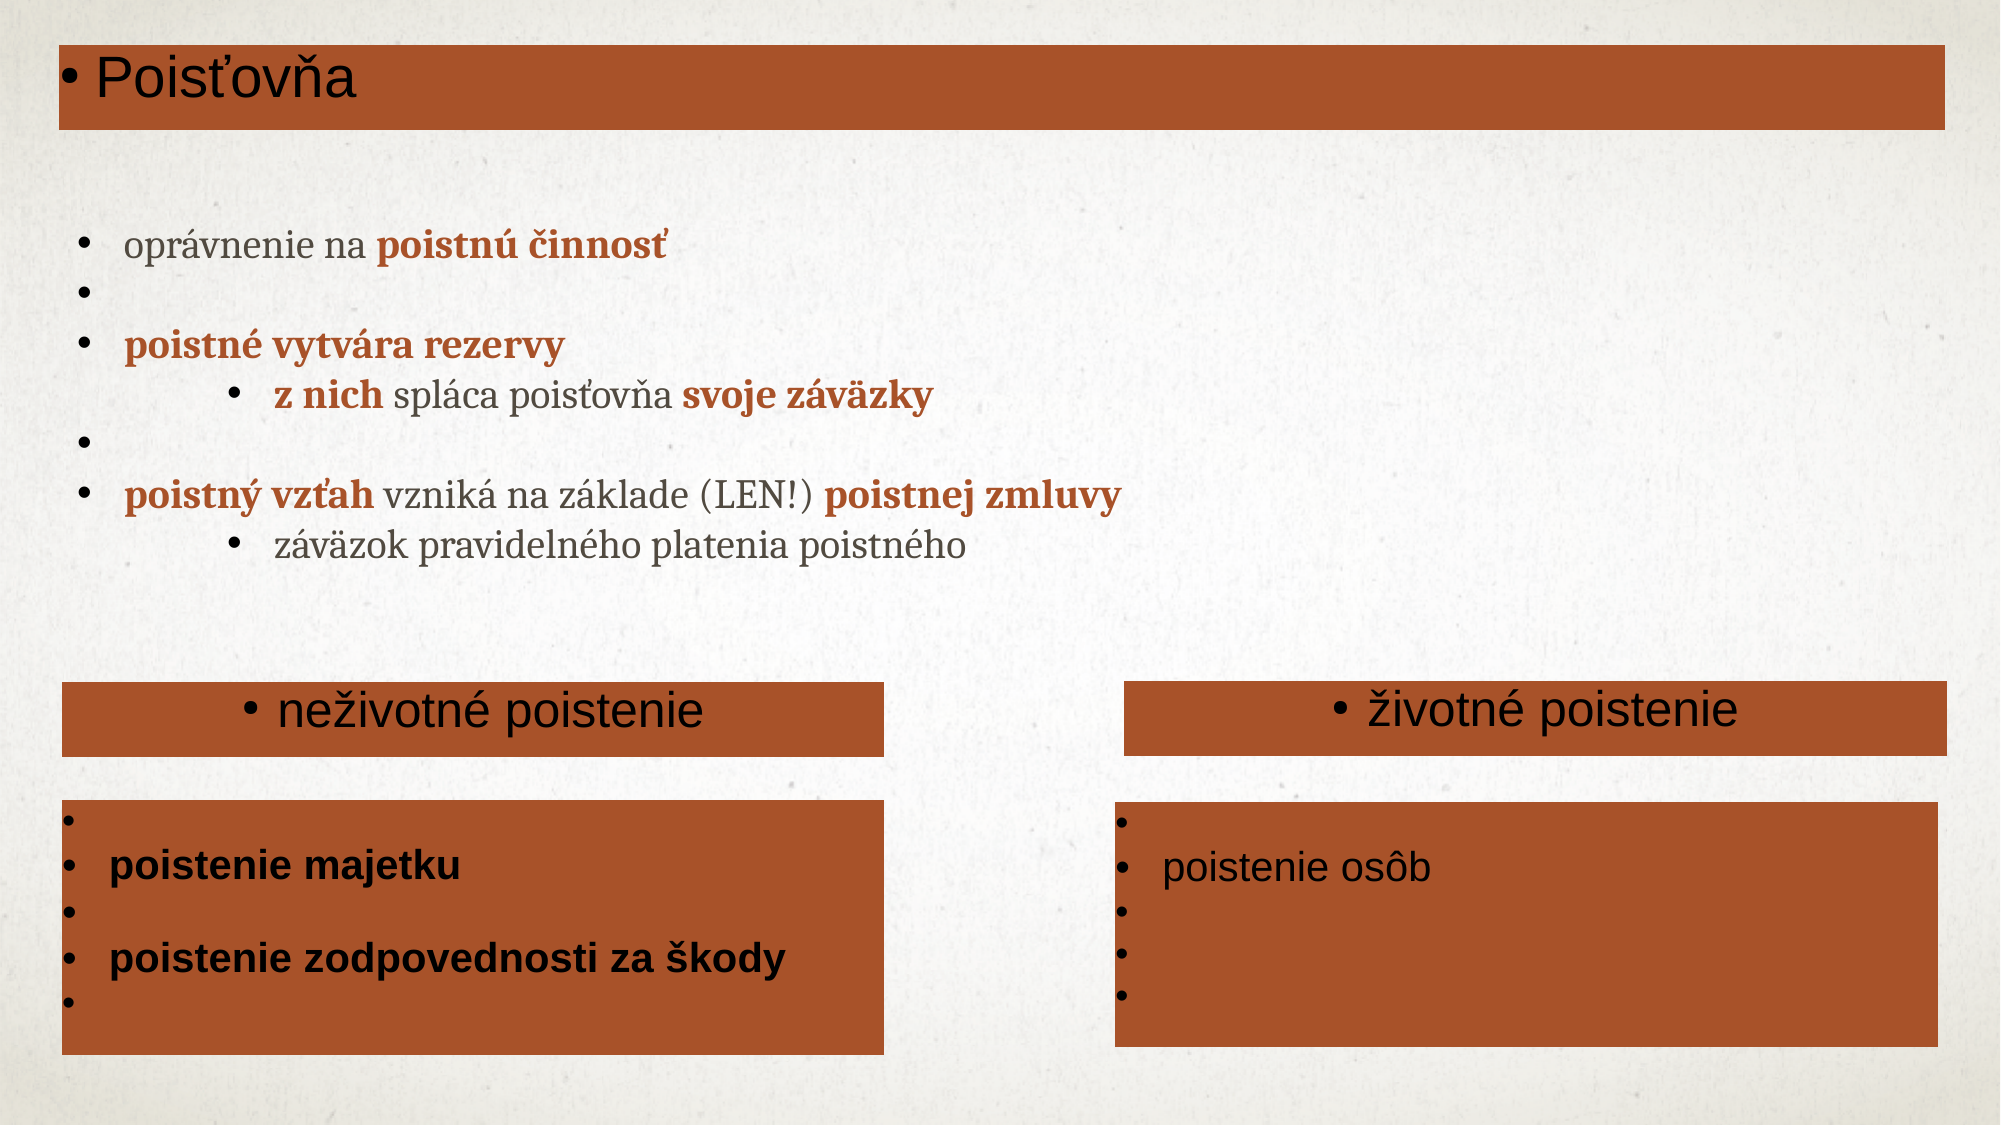

| Poisťovňa |
| --- |
oprávnenie na poistnú činnosť
poistné vytvára rezervy
z nich spláca poisťovňa svoje záväzky
poistný vzťah vzniká na základe (LEN!) poistnej zmluvy
záväzok pravidelného platenia poistného
| životné poistenie |
| --- |
| neživotné poistenie |
| --- |
| poistenie majetku poistenie zodpovednosti za škody |
| --- |
| poistenie osôb |
| --- |